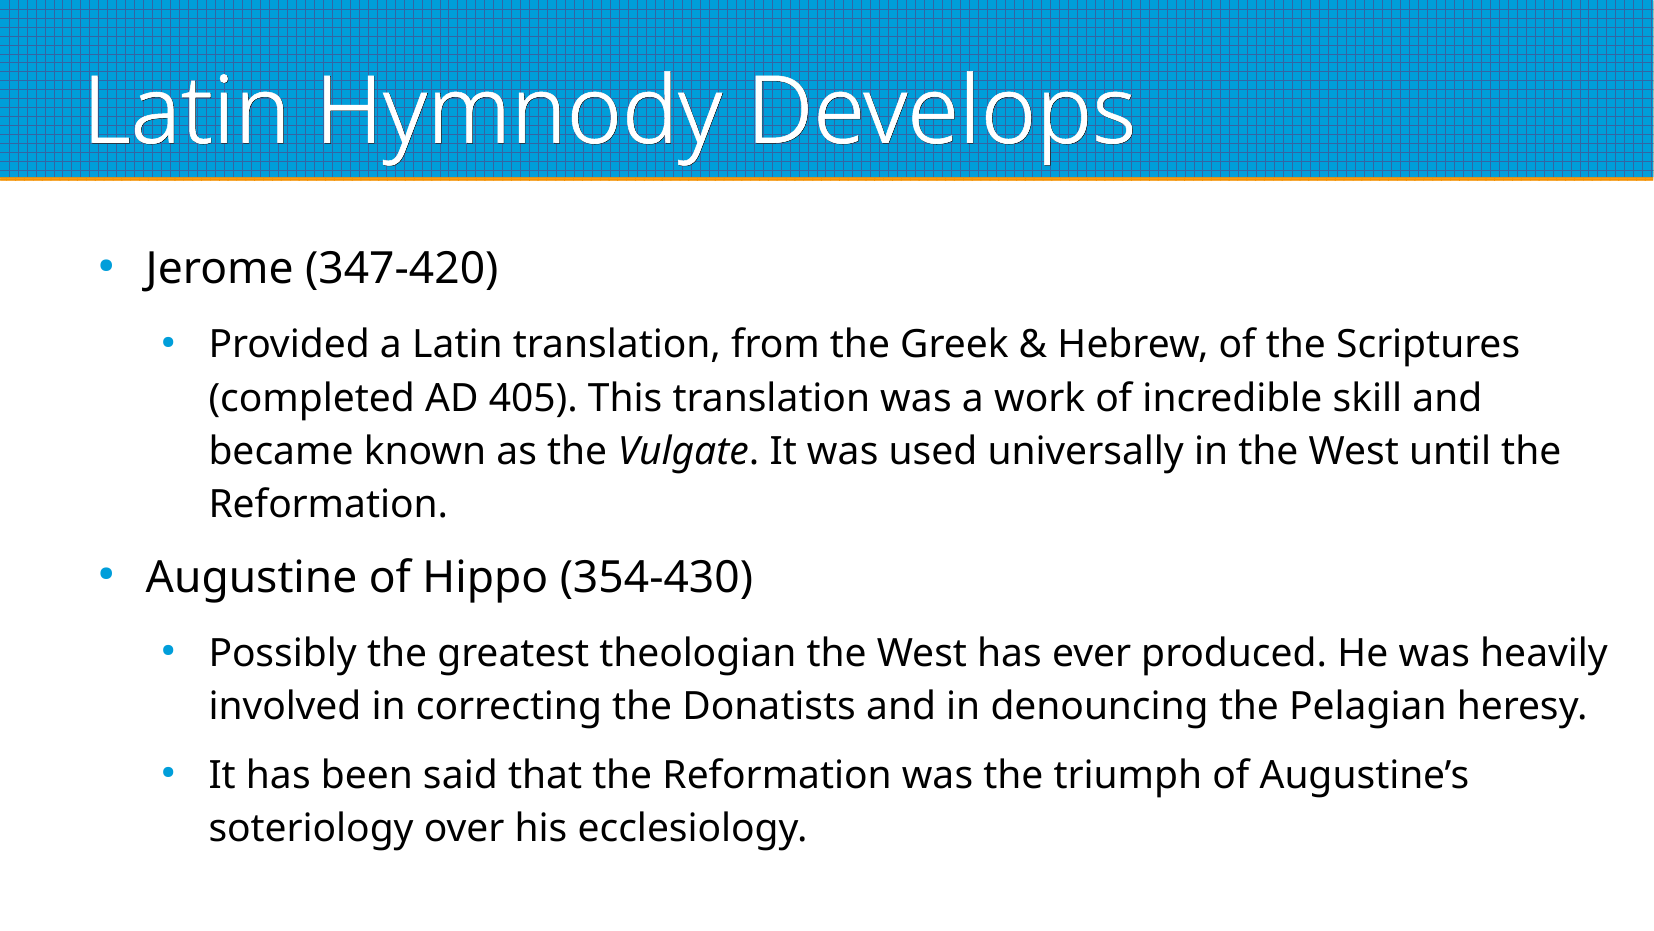

# Latin Hymnody Develops
Jerome (347-420)
Provided a Latin translation, from the Greek & Hebrew, of the Scriptures (completed AD 405). This translation was a work of incredible skill and became known as the Vulgate. It was used universally in the West until the Reformation.
Augustine of Hippo (354-430)
Possibly the greatest theologian the West has ever produced. He was heavily involved in correcting the Donatists and in denouncing the Pelagian heresy.
It has been said that the Reformation was the triumph of Augustine’s soteriology over his ecclesiology.